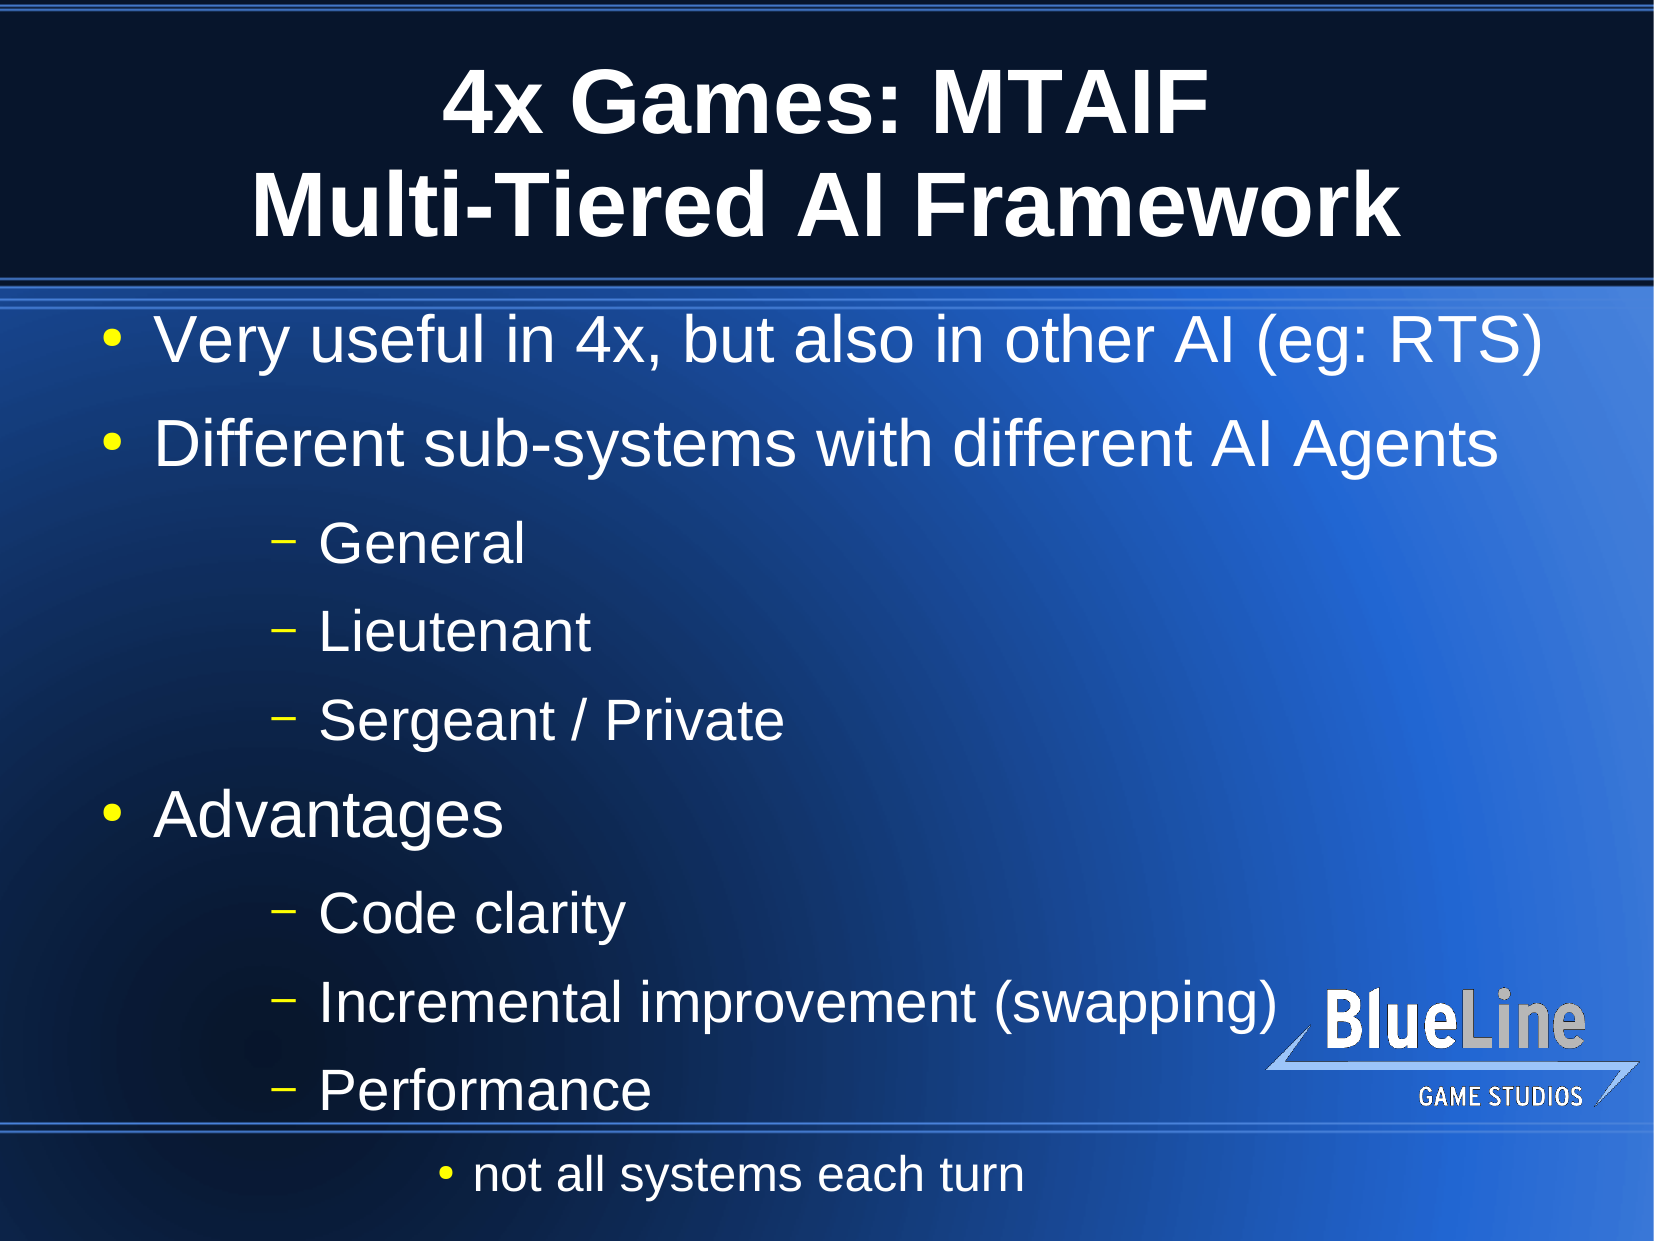

# 4x Games: MTAIF Multi-Tiered AI Framework
Very useful in 4x, but also in other AI (eg: RTS)
Different sub-systems with different AI Agents
General
Lieutenant
Sergeant / Private
Advantages
Code clarity
Incremental improvement (swapping)
Performance
not all systems each turn